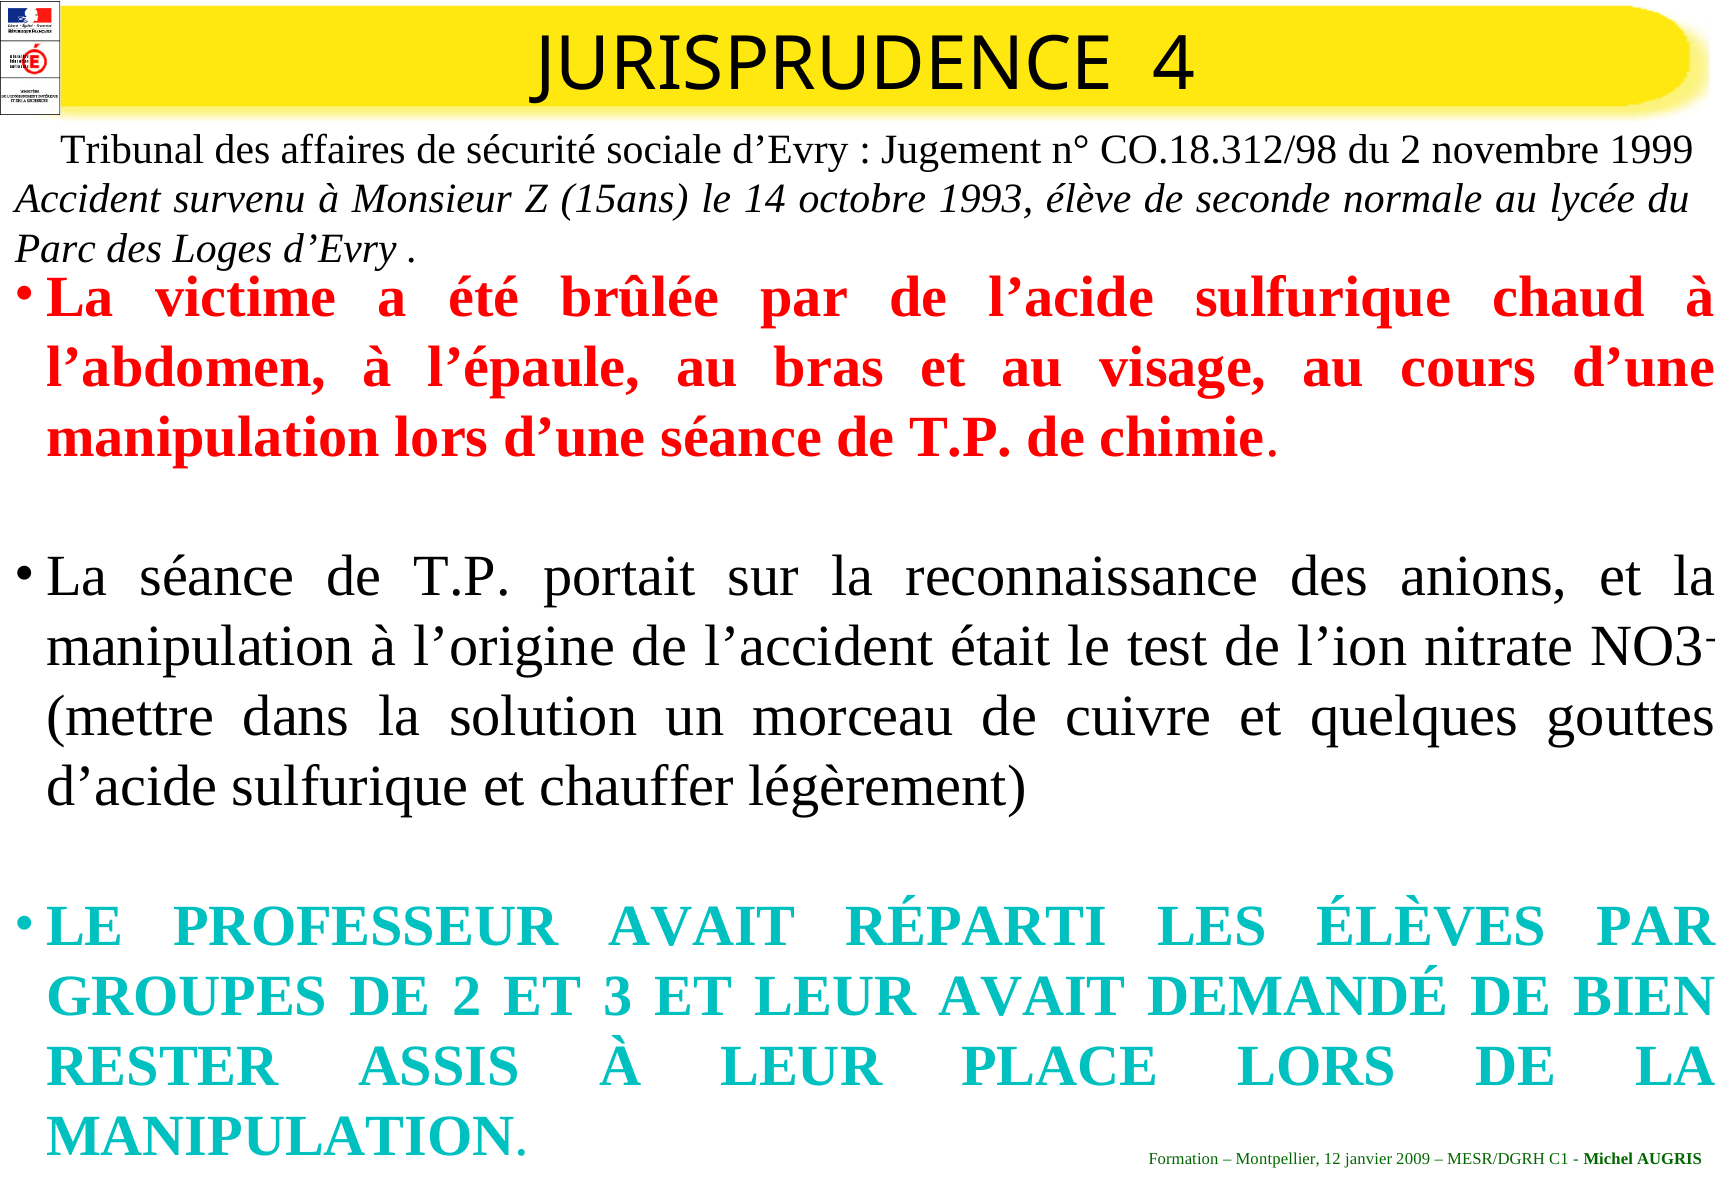

JURISPRUDENCE 4
Tribunal des affaires de sécurité sociale d’Evry : Jugement n° CO.18.312/98 du 2 novembre 1999
Accident survenu à Monsieur Z (15ans) le 14 octobre 1993, élève de seconde normale au lycée du Parc des Loges d’Evry .
La victime a été brûlée par de l’acide sulfurique chaud à l’abdomen, à l’épaule, au bras et au visage, au cours d’une manipulation lors d’une séance de T.P. de chimie.
La séance de T.P. portait sur la reconnaissance des anions, et la manipulation à l’origine de l’accident était le test de l’ion nitrate NO3-(mettre dans la solution un morceau de cuivre et quelques gouttes d’acide sulfurique et chauffer légèrement)
LE PROFESSEUR AVAIT RÉPARTI LES ÉLÈVES PAR GROUPES DE 2 ET 3 ET LEUR AVAIT DEMANDÉ DE BIEN RESTER ASSIS À LEUR PLACE LORS DE LA MANIPULATION.